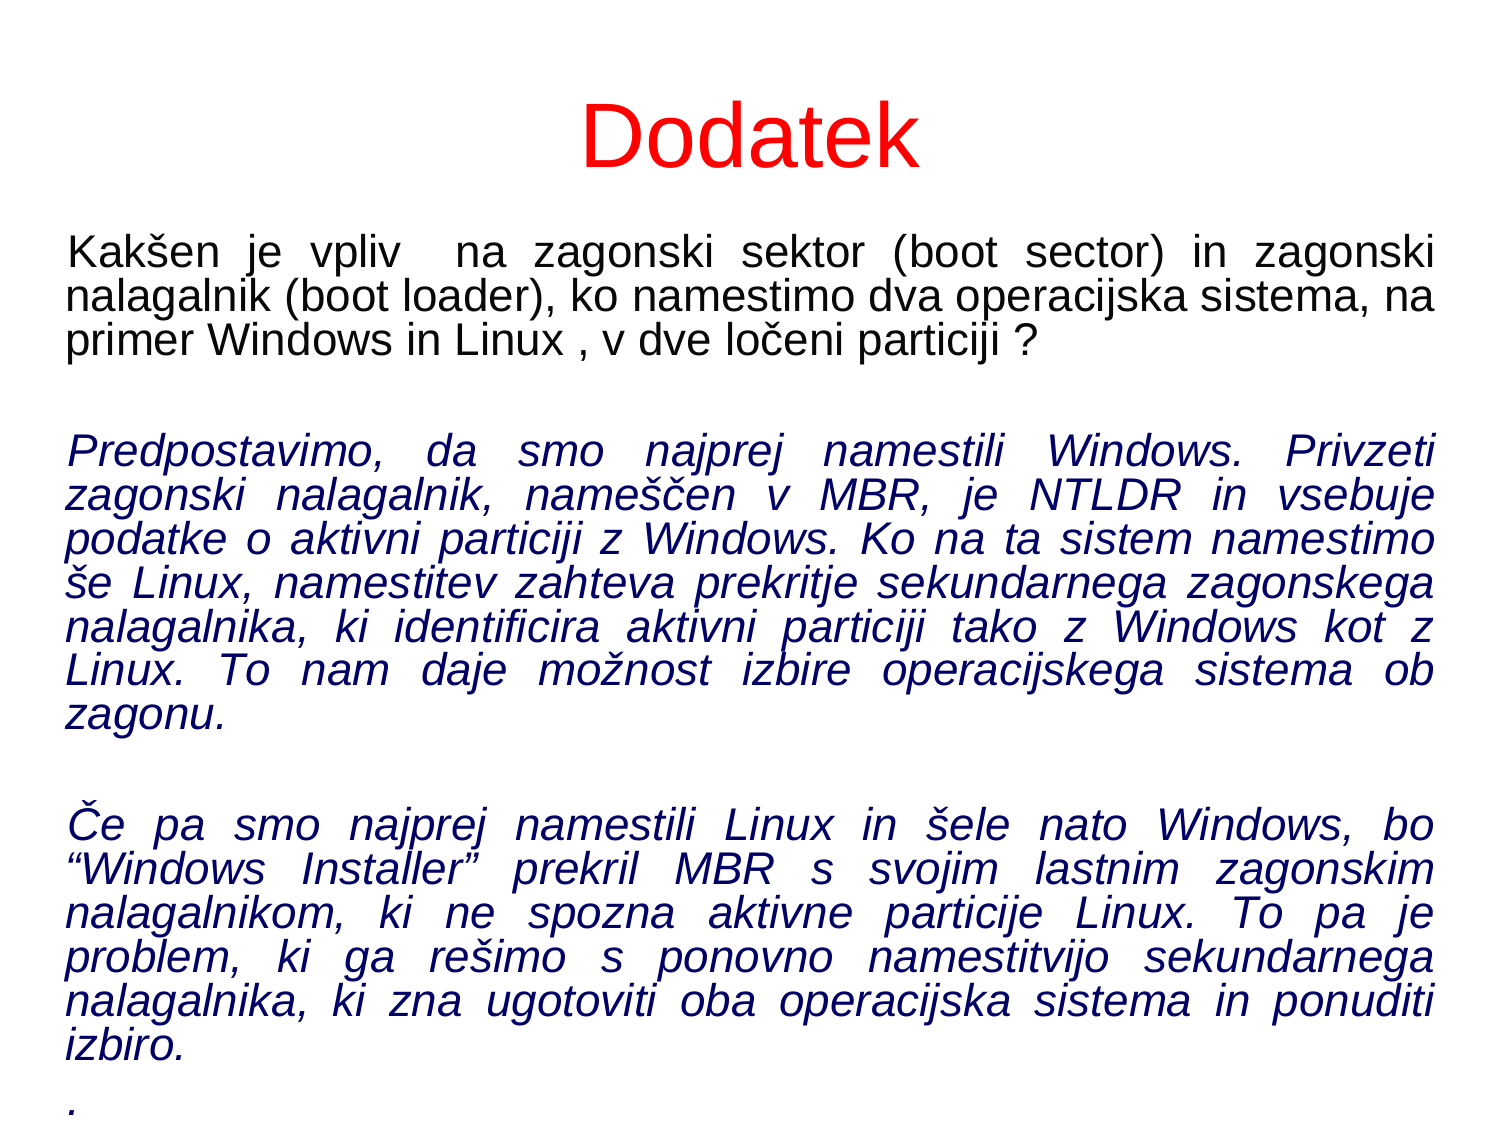

# Dodatek
Kakšen je vpliv na zagonski sektor (boot sector) in zagonski nalagalnik (boot loader), ko namestimo dva operacijska sistema, na primer Windows in Linux , v dve ločeni particiji ?
Predpostavimo, da smo najprej namestili Windows. Privzeti zagonski nalagalnik, nameščen v MBR, je NTLDR in vsebuje podatke o aktivni particiji z Windows. Ko na ta sistem namestimo še Linux, namestitev zahteva prekritje sekundarnega zagonskega nalagalnika, ki identificira aktivni particiji tako z Windows kot z Linux. To nam daje možnost izbire operacijskega sistema ob zagonu.
Če pa smo najprej namestili Linux in šele nato Windows, bo “Windows Installer” prekril MBR s svojim lastnim zagonskim nalagalnikom, ki ne spozna aktivne particije Linux. To pa je problem, ki ga rešimo s ponovno namestitvijo sekundarnega nalagalnika, ki zna ugotoviti oba operacijska sistema in ponuditi izbiro.
.